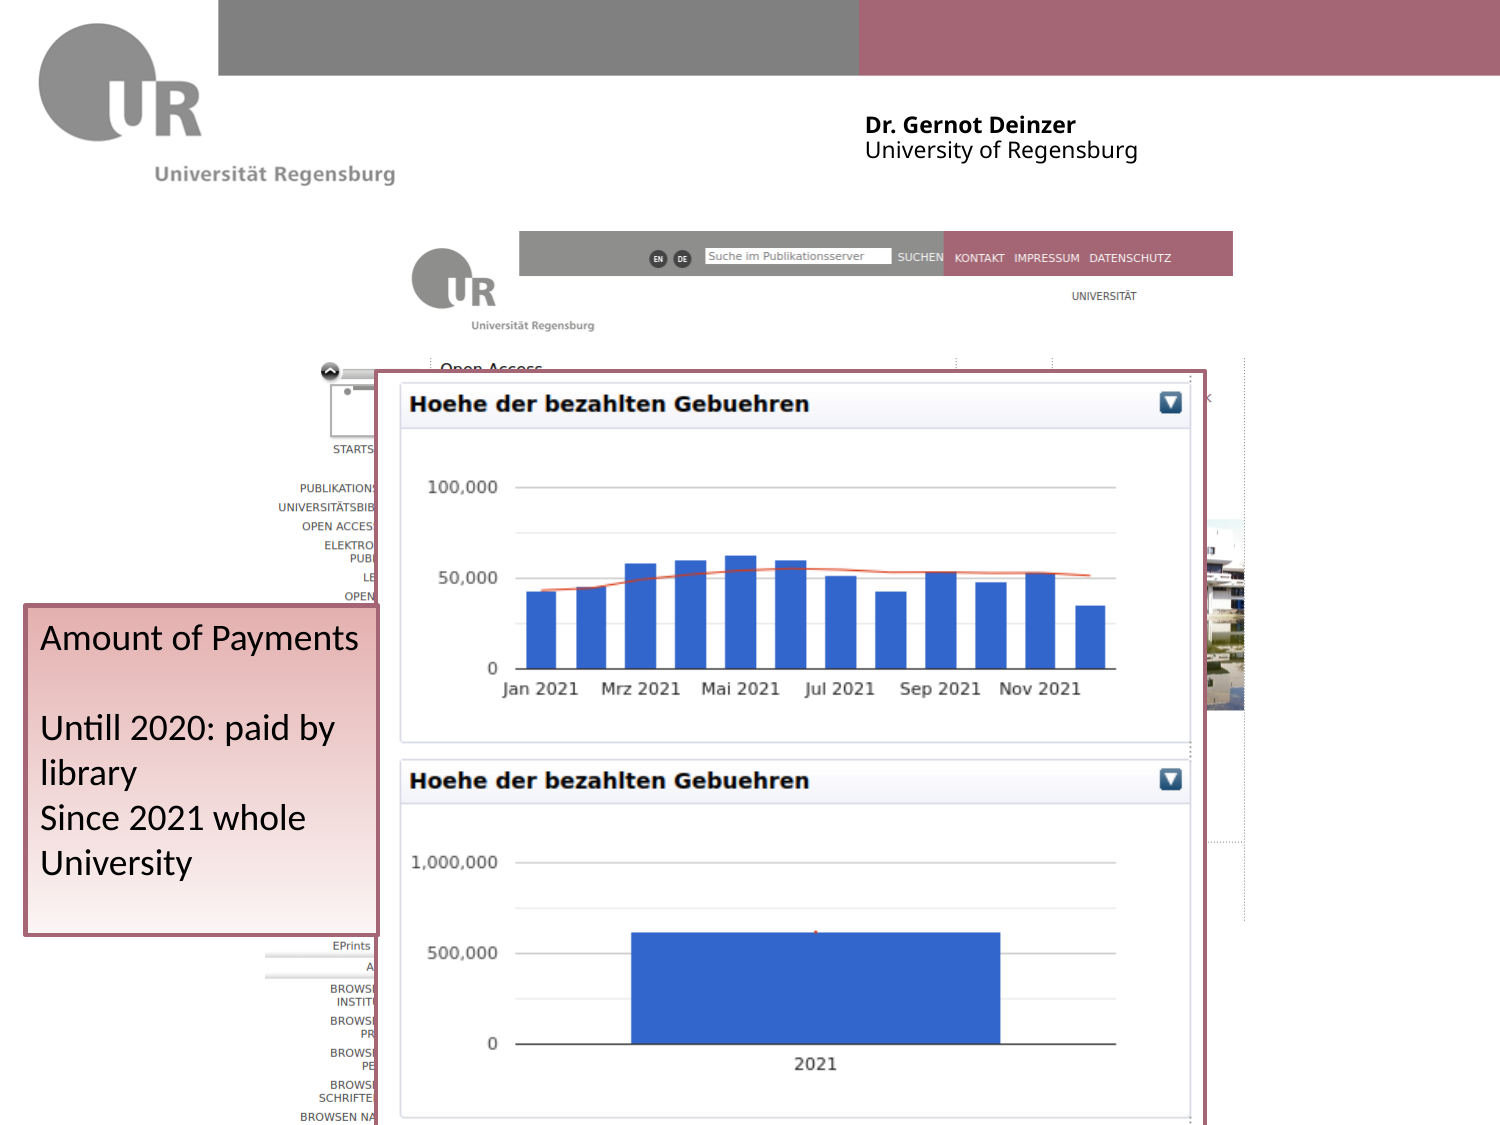

Amount of Payments
Untill 2020: paid by library
Since 2021 whole University